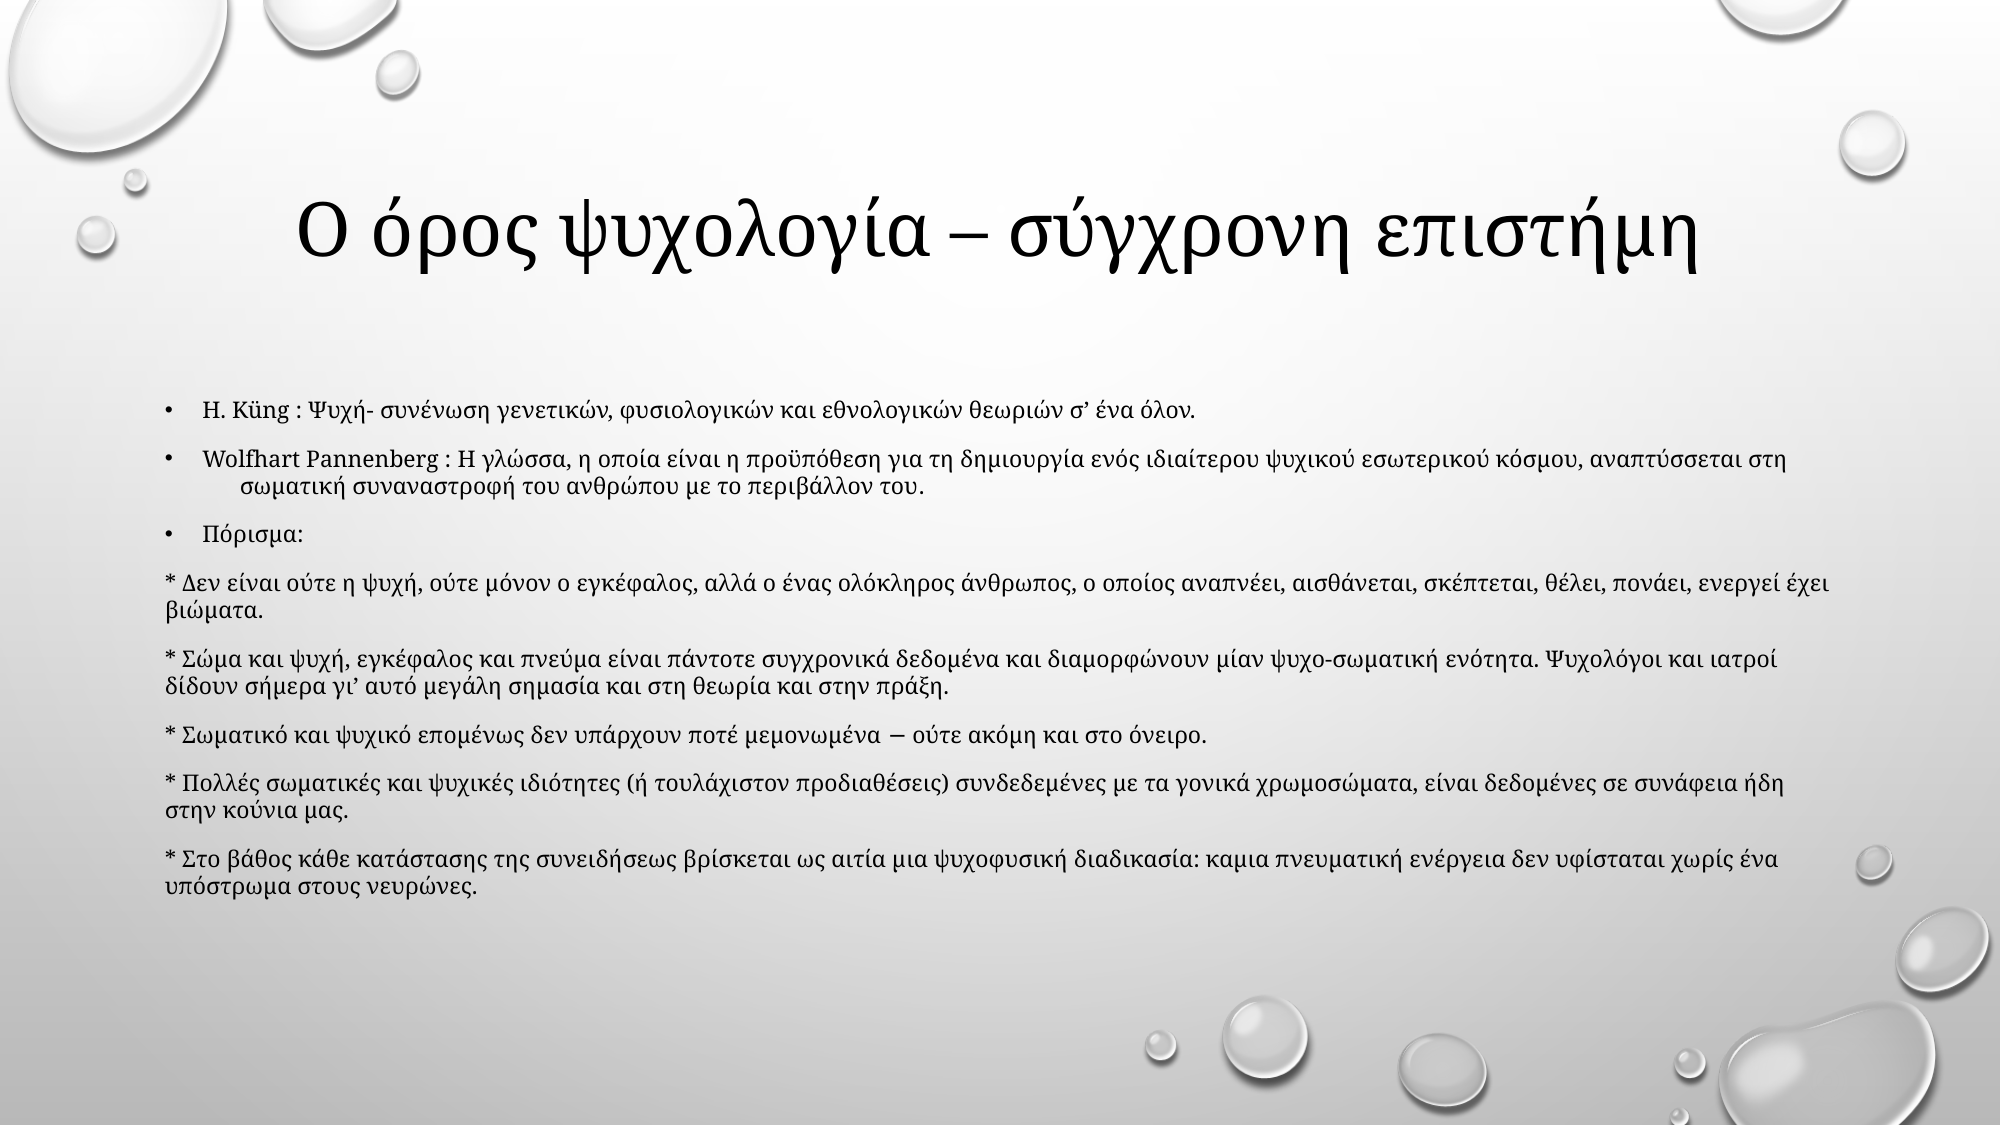

# Ο όρος ψυχολογία – σύγχρονη επιστήμη
H. Küng : Ψυχή- συνένωση γενετικών, φυσιολογικών και εθνολογικών θεωριών σ’ ένα όλον.
Wolfhart Pannenberg : Η γλώσσα, η οποία είναι η προϋπόθεση για τη δημιουργία ενός ιδιαίτερου ψυχικού εσωτερικού κόσμου, αναπτύσσεται στη σωματική συναναστροφή του ανθρώπου με το περιβάλλον του.
Πόρισμα:
* Δεν είναι ούτε η ψυχή, ούτε μόνον ο εγκέφαλος, αλλά ο ένας ολόκληρος άνθρωπος, ο οποίος αναπνέει, αισθάνεται, σκέπτεται, θέλει, πονάει, ενεργεί έχει βιώματα.
* Σώμα και ψυχή, εγκέφαλος και πνεύμα είναι πάντοτε συγχρονικά δεδομένα και διαμορφώνουν μίαν ψυχο-σωματική ενότητα. Ψυχολόγοι και ιατροί δίδουν σήμερα γι’ αυτό μεγάλη σημασία και στη θεωρία και στην πράξη.
* Σωματικό και ψυχικό επομένως δεν υπάρχουν ποτέ μεμονωμένα − ούτε ακόμη και στο όνειρο.
* Πολλές σωματικές και ψυχικές ιδιότητες (ή τουλάχιστον προδιαθέσεις) συνδεδεμένες με τα γονικά χρωμοσώματα, είναι δεδομένες σε συνάφεια ήδη στην κούνια μας.
* Στο βάθος κάθε κατάστασης της συνειδήσεως βρίσκεται ως αιτία μια ψυχοφυσική διαδικασία: καμια πνευματική ενέργεια δεν υφίσταται χωρίς ένα υπόστρωμα στους νευρώνες.